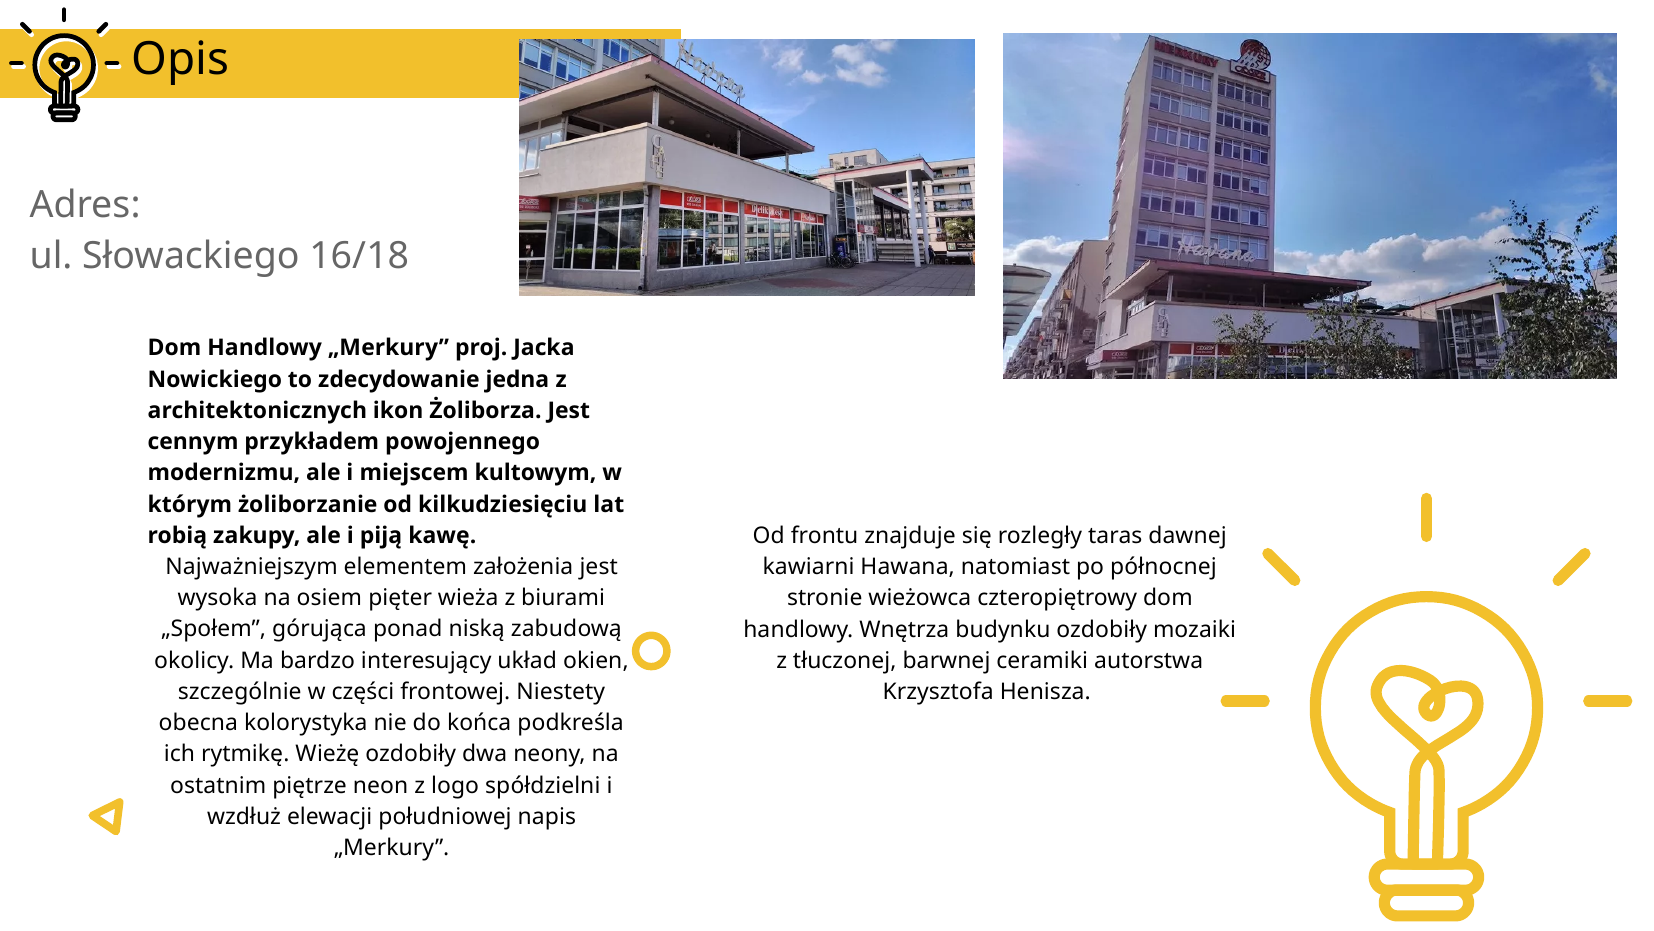

Opis
# Adres: ul. Słowackiego 16/18
Dom Handlowy „Merkury” proj. Jacka Nowickiego to zdecydowanie jedna z architektonicznych ikon Żoliborza. Jest cennym przykładem powojennego modernizmu, ale i miejscem kultowym, w którym żoliborzanie od kilkudziesięciu lat robią zakupy, ale i piją kawę.
Najważniejszym elementem założenia jest wysoka na osiem pięter wieża z biurami „Społem”, górująca ponad niską zabudową okolicy. Ma bardzo interesujący układ okien, szczególnie w części frontowej. Niestety obecna kolorystyka nie do końca podkreśla ich rytmikę. Wieżę ozdobiły dwa neony, na ostatnim piętrze neon z logo spółdzielni i wzdłuż elewacji południowej napis „Merkury”.
Od frontu znajduje się rozległy taras dawnej kawiarni Hawana, natomiast po północnej stronie wieżowca czteropiętrowy dom handlowy. Wnętrza budynku ozdobiły mozaiki z tłuczonej, barwnej ceramiki autorstwa Krzysztofa Henisza.